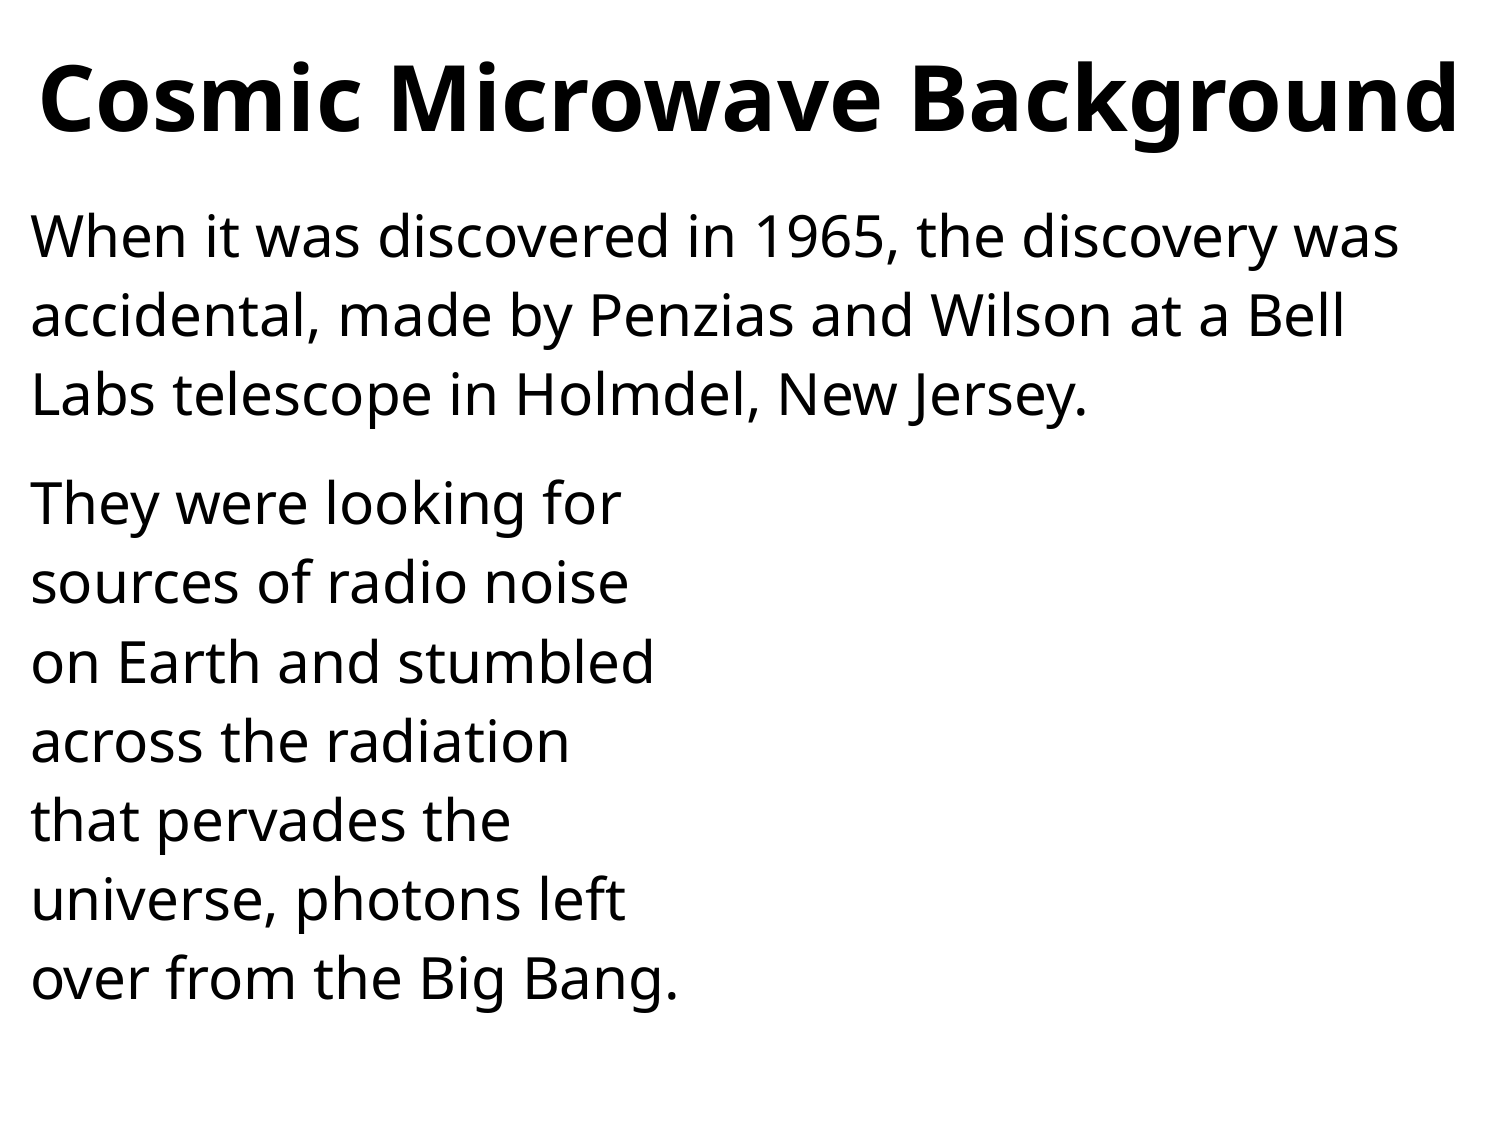

# Cosmic Microwave Background
When it was discovered in 1965, the discovery was accidental, made by Penzias and Wilson at a Bell Labs telescope in Holmdel, New Jersey.
They were looking for
sources of radio noise
on Earth and stumbled
across the radiation
that pervades the
universe, photons left
over from the Big Bang.